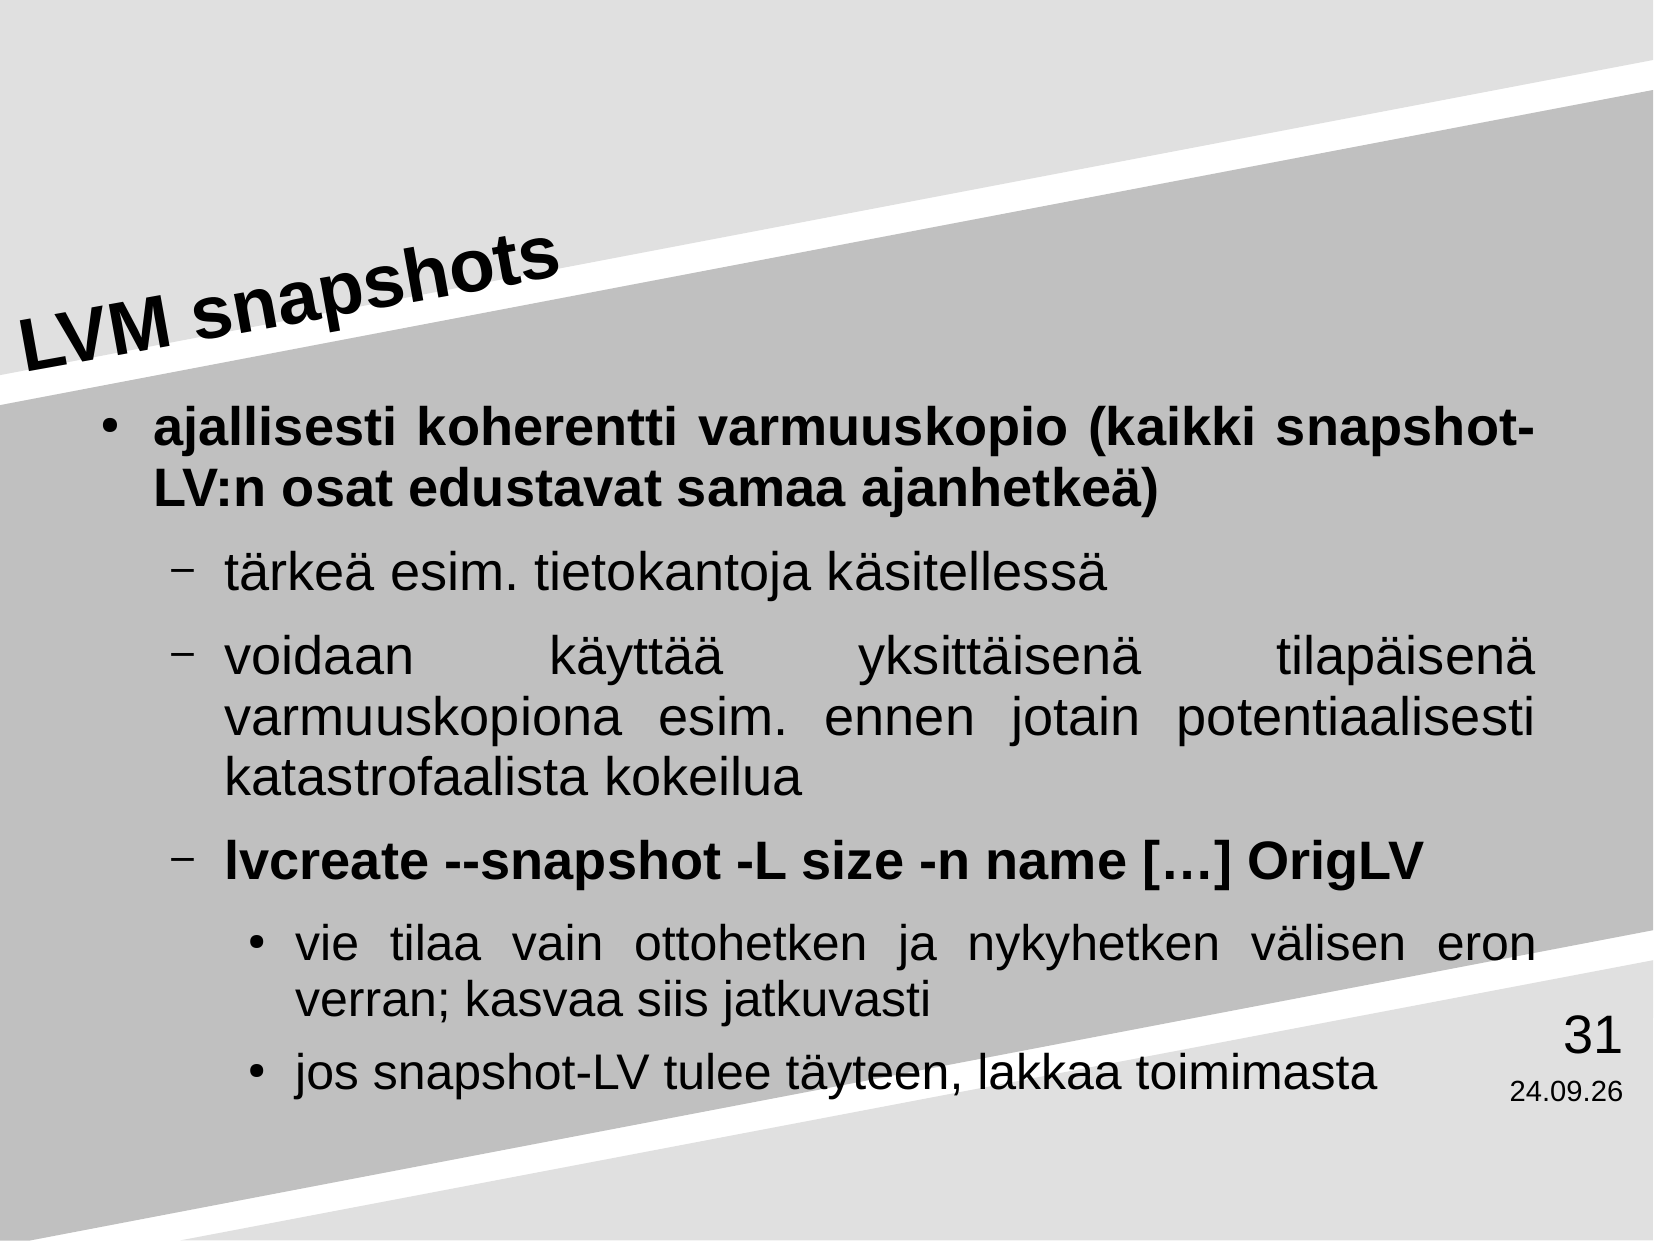

# LVM snapshots
ajallisesti koherentti varmuuskopio (kaikki snapshot-LV:n osat edustavat samaa ajanhetkeä)
tärkeä esim. tietokantoja käsitellessä
voidaan käyttää yksittäisenä tilapäisenä varmuuskopiona esim. ennen jotain potentiaalisesti katastrofaalista kokeilua
lvcreate --snapshot -L size -n name […] OrigLV
vie tilaa vain ottohetken ja nykyhetken välisen eron verran; kasvaa siis jatkuvasti
jos snapshot-LV tulee täyteen, lakkaa toimimasta
31